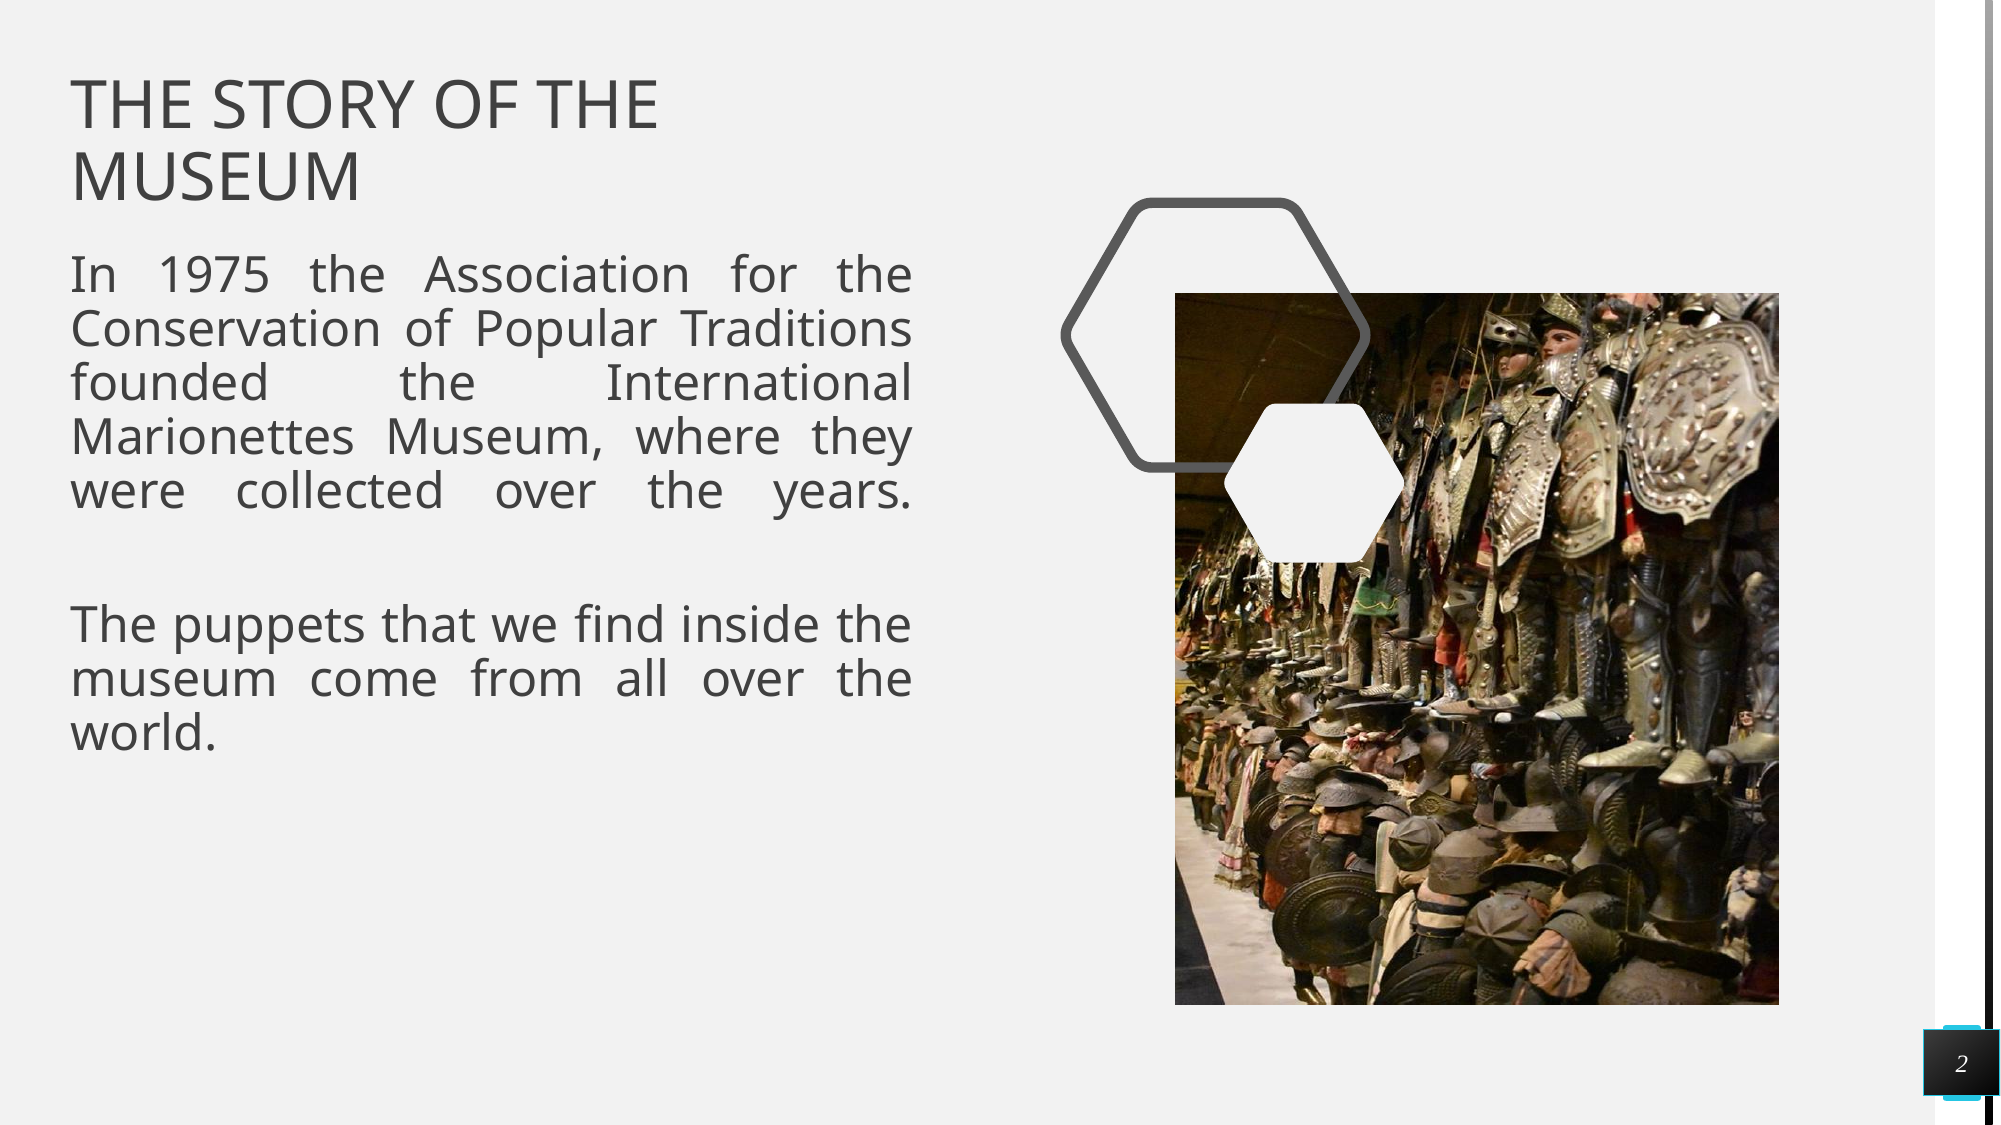

# THE STORY OF THE MUSEUM
In 1975 the Association for the Conservation of Popular Traditions founded the International Marionettes Museum, where they were collected over the years.
The puppets that we find inside the museum come from all over the world.